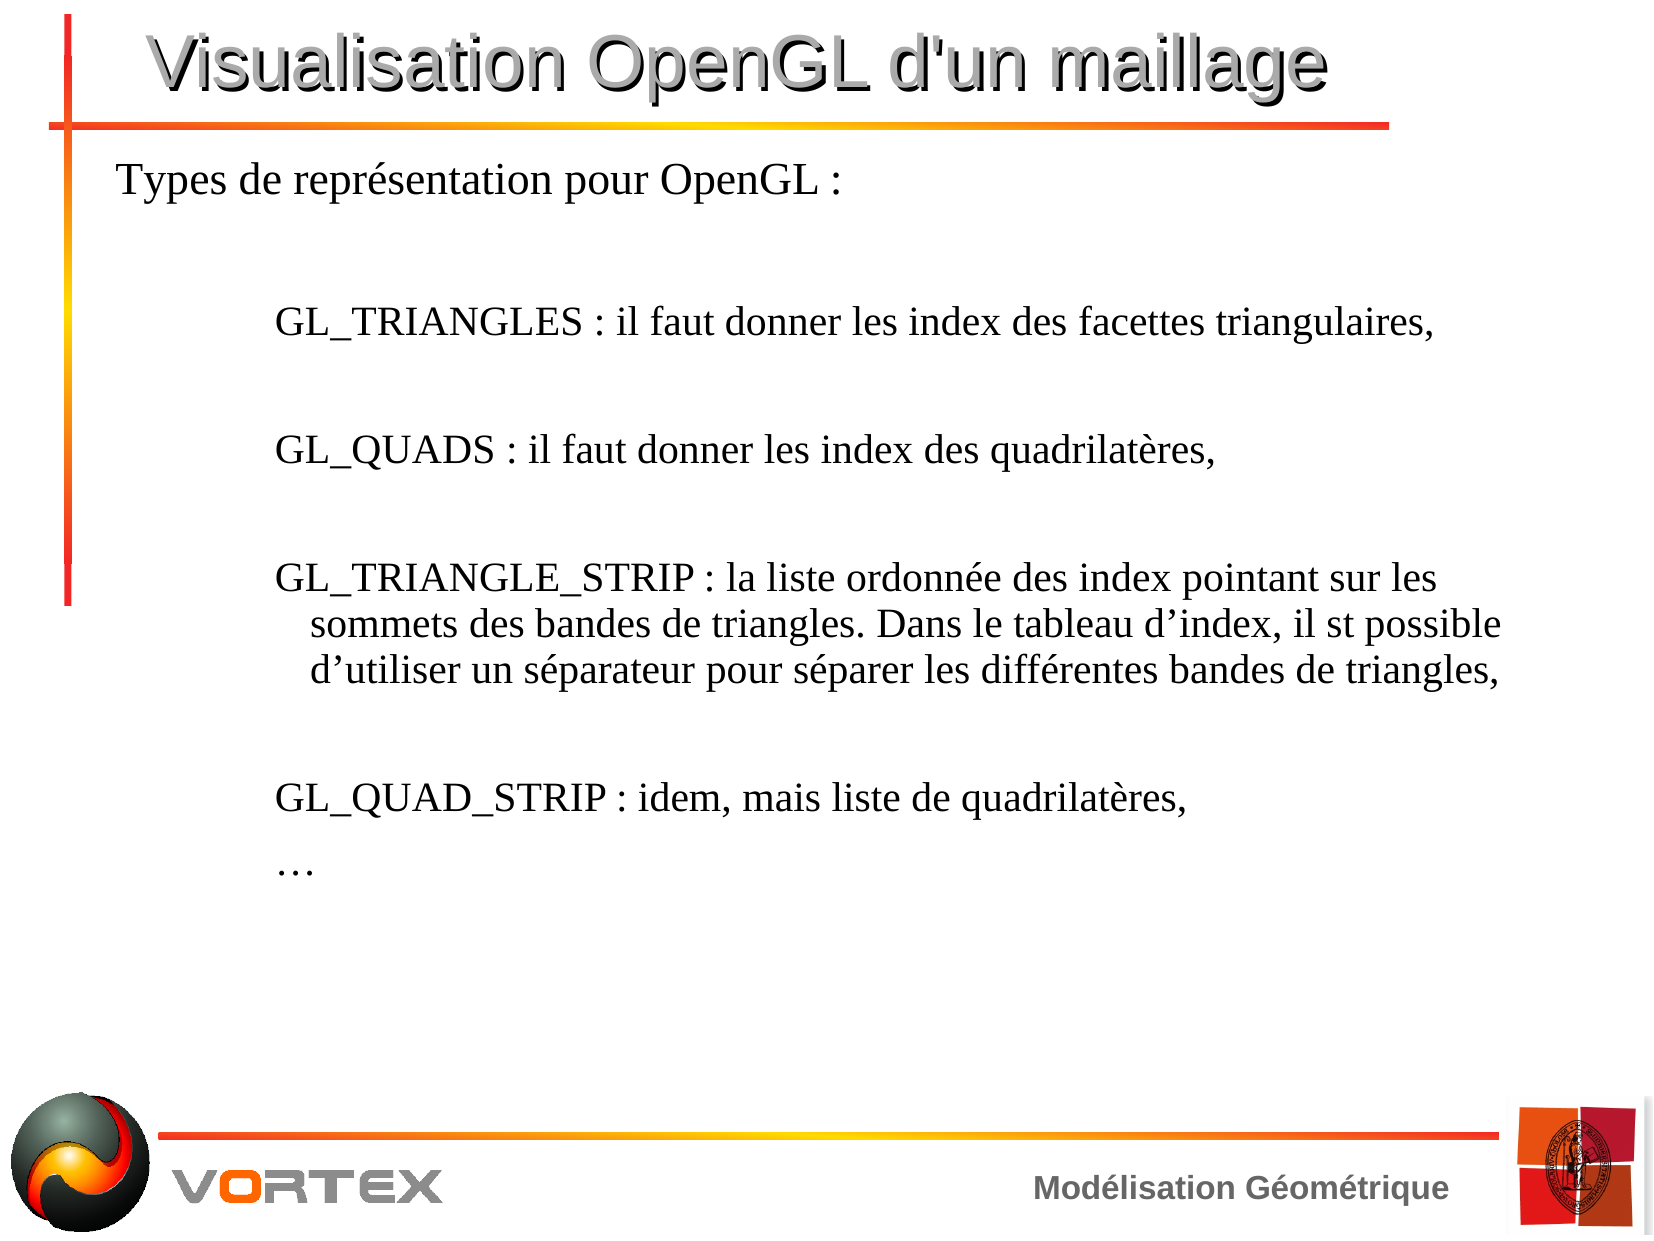

# Visualisation OpenGL d'un maillage
Types de représentation pour OpenGL :
GL_TRIANGLES : il faut donner les index des facettes triangulaires,
GL_QUADS : il faut donner les index des quadrilatères,
GL_TRIANGLE_STRIP : la liste ordonnée des index pointant sur les sommets des bandes de triangles. Dans le tableau d’index, il st possible d’utiliser un séparateur pour séparer les différentes bandes de triangles,
GL_QUAD_STRIP : idem, mais liste de quadrilatères,
…